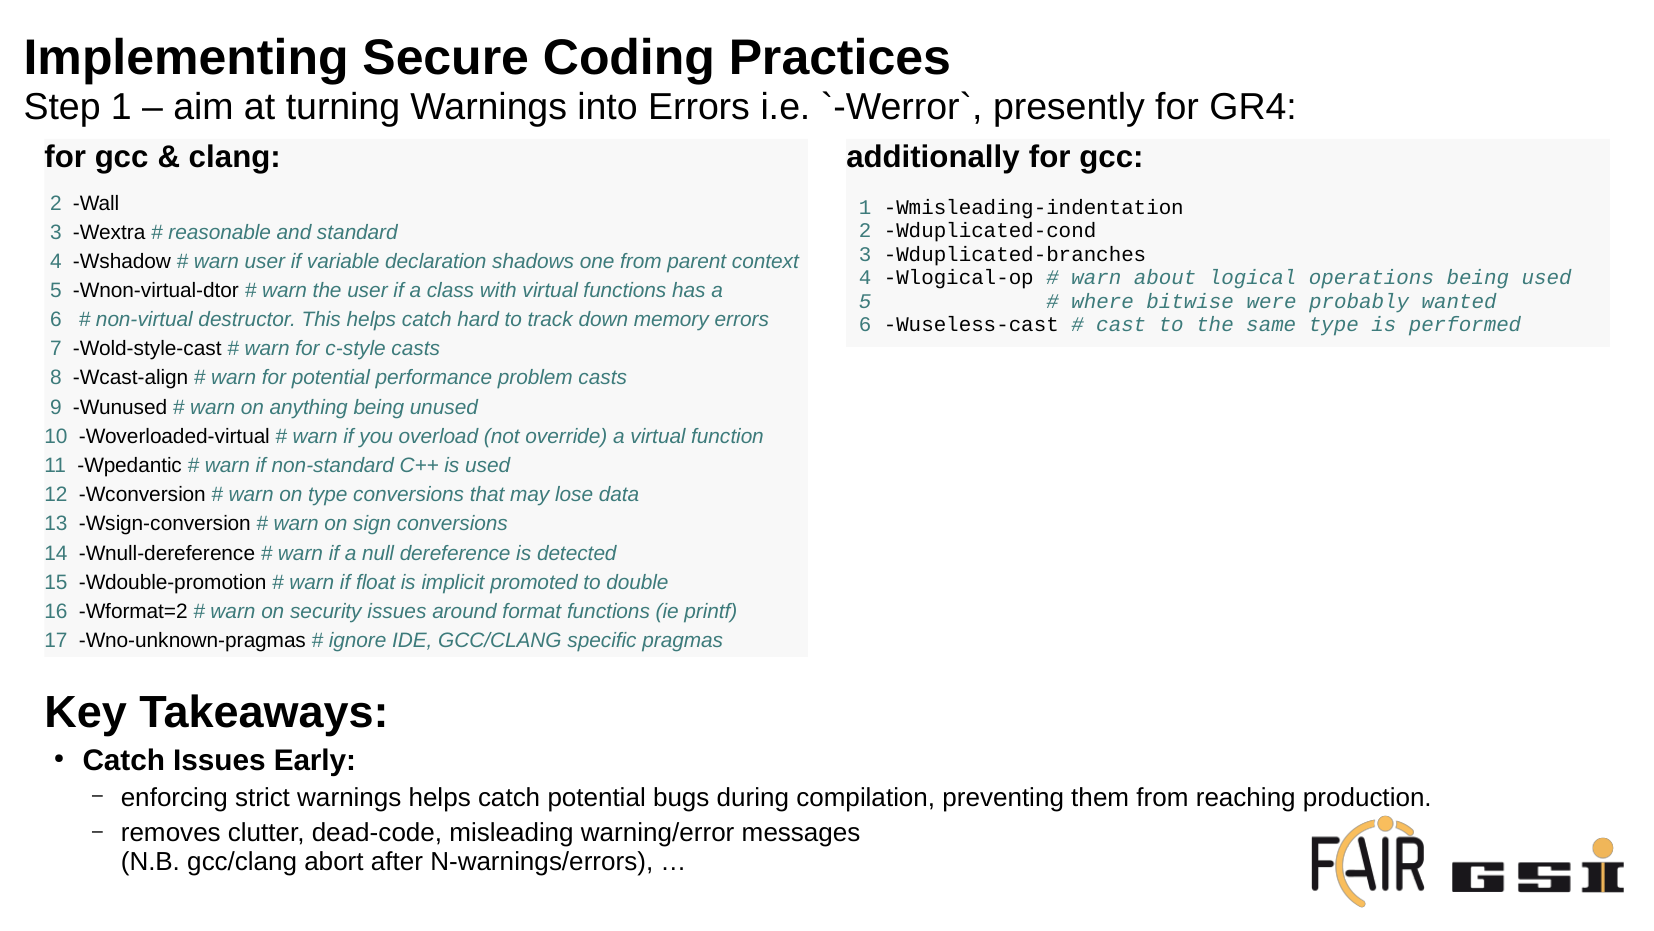

# Implementing Secure Coding Practices
Step 1 – aim at turning Warnings into Errors i.e. `-Werror`, presently for GR4:
for gcc & clang:
 2 -Wall
 3 -Wextra # reasonable and standard
 4 -Wshadow # warn user if variable declaration shadows one from parent context
 5 -Wnon-virtual-dtor # warn the user if a class with virtual functions has a
 6 # non-virtual destructor. This helps catch hard to track down memory errors
 7 -Wold-style-cast # warn for c-style casts
 8 -Wcast-align # warn for potential performance problem casts
 9 -Wunused # warn on anything being unused
10 -Woverloaded-virtual # warn if you overload (not override) a virtual function
11 -Wpedantic # warn if non-standard C++ is used
12 -Wconversion # warn on type conversions that may lose data
13 -Wsign-conversion # warn on sign conversions
14 -Wnull-dereference # warn if a null dereference is detected
15 -Wdouble-promotion # warn if float is implicit promoted to double
16 -Wformat=2 # warn on security issues around format functions (ie printf)
17 -Wno-unknown-pragmas # ignore IDE, GCC/CLANG specific pragmas
additionally for gcc:
 1 -Wmisleading-indentation
 2 -Wduplicated-cond
 3 -Wduplicated-branches
 4 -Wlogical-op # warn about logical operations being used
 5 # where bitwise were probably wanted
 6 -Wuseless-cast # cast to the same type is performed
Key Takeaways:
Catch Issues Early:
enforcing strict warnings helps catch potential bugs during compilation, preventing them from reaching production.
removes clutter, dead-code, misleading warning/error messages
(N.B. gcc/clang abort after N-warnings/errors), …